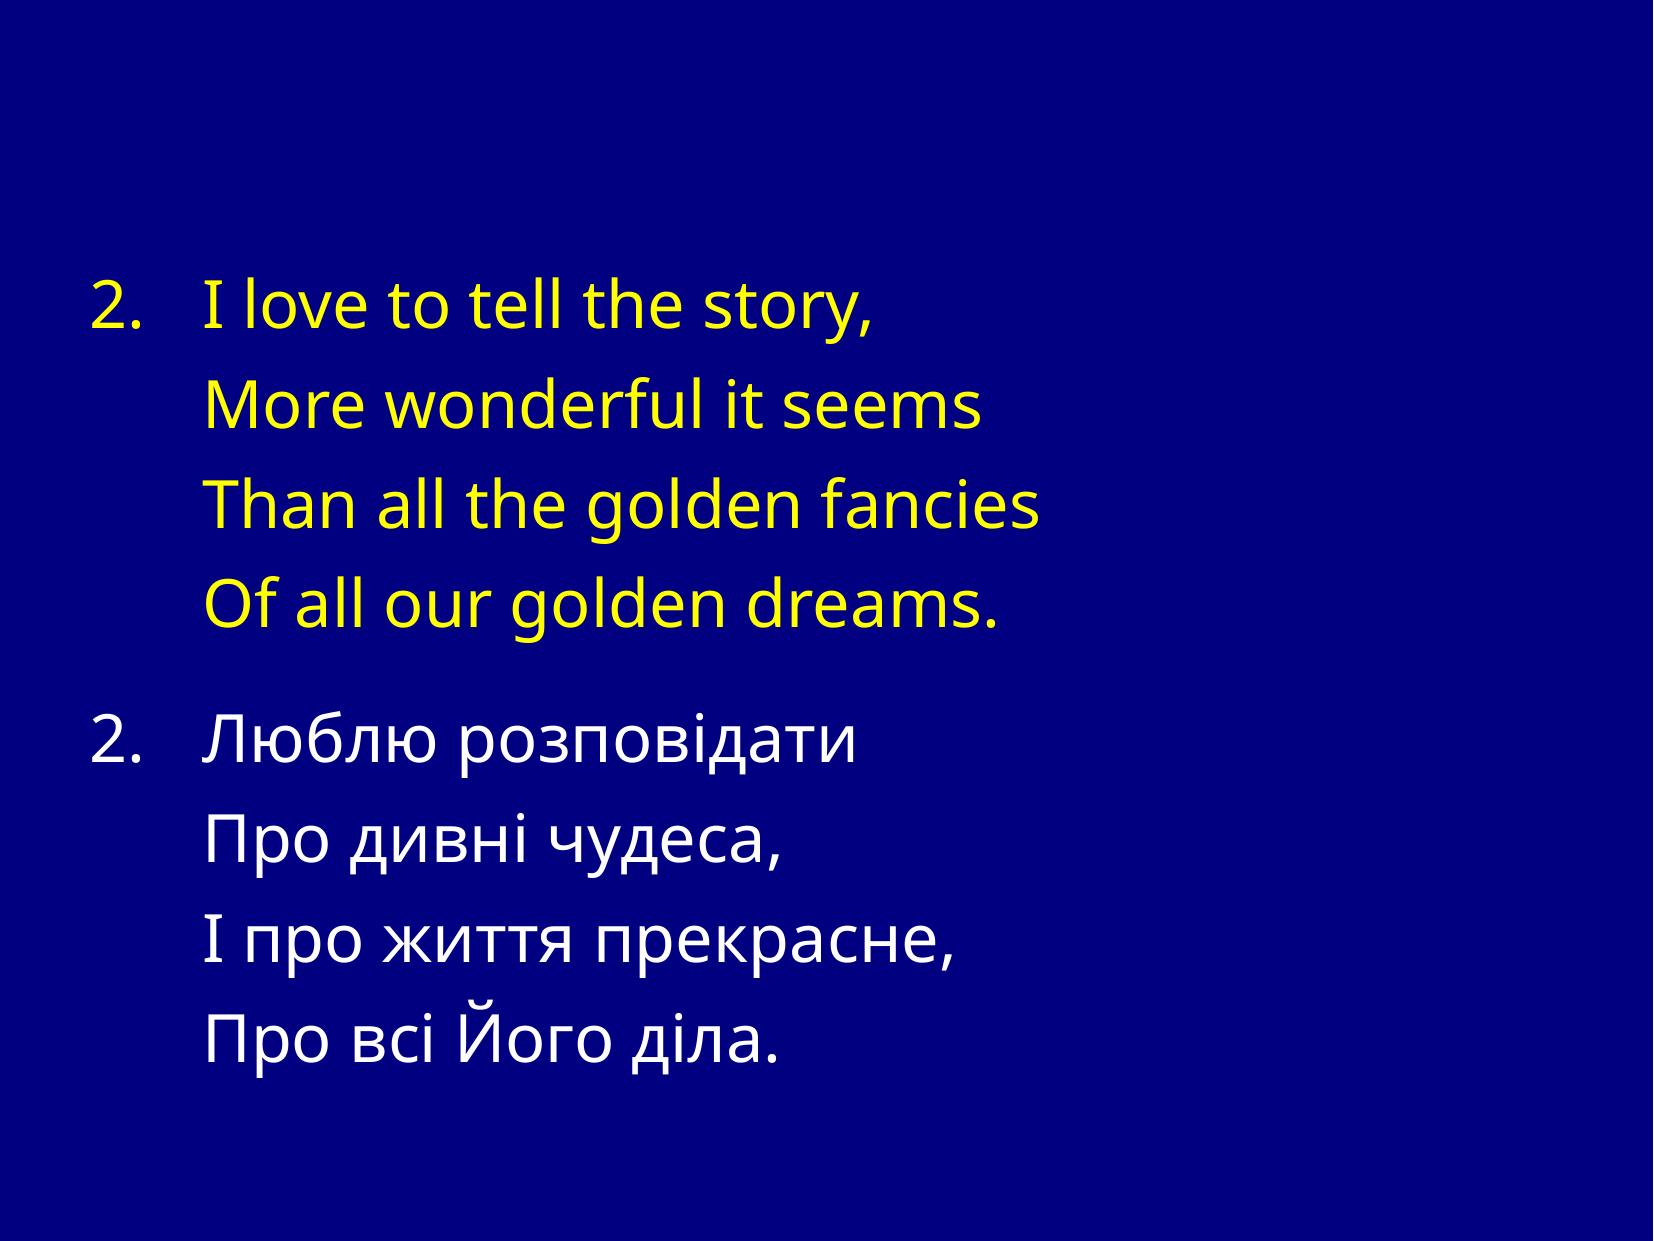

2.	I love to tell the story,
	More wonderful it seems
	Than all the golden fancies
	Of all our golden dreams.
2.	Люблю розповідати
	Про дивні чудеса,
	І про життя прекрасне,
	Про всі Його діла.